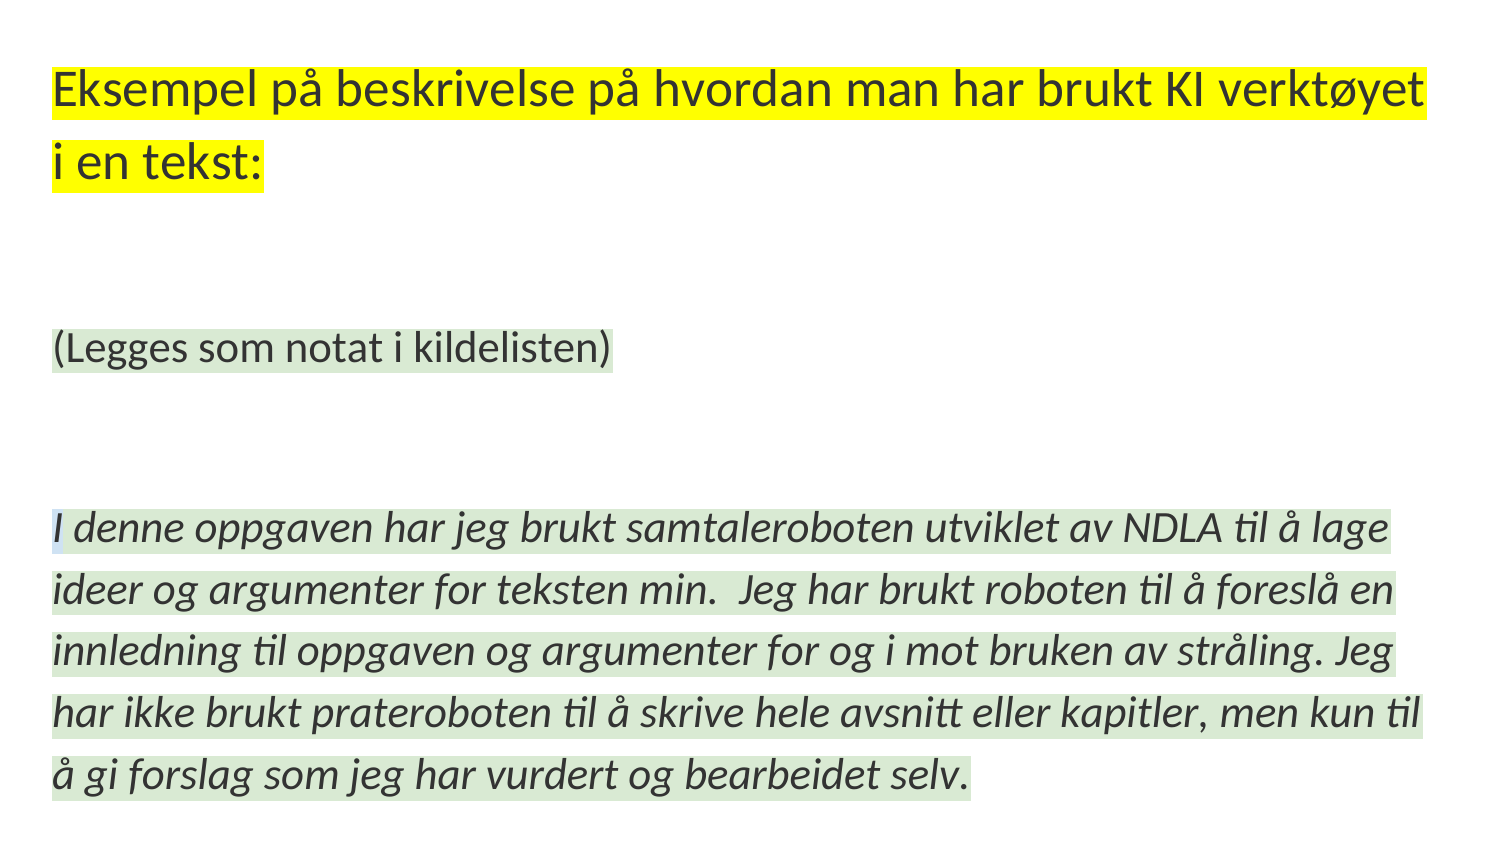

Eksempel på beskrivelse på hvordan man har brukt KI verktøyet i en tekst:
(Legges som notat i kildelisten)
I denne oppgaven har jeg brukt samtaleroboten utviklet av NDLA til å lage ideer og argumenter for teksten min. Jeg har brukt roboten til å foreslå en innledning til oppgaven og argumenter for og i mot bruken av stråling. Jeg har ikke brukt prateroboten til å skrive hele avsnitt eller kapitler, men kun til å gi forslag som jeg har vurdert og bearbeidet selv.
)